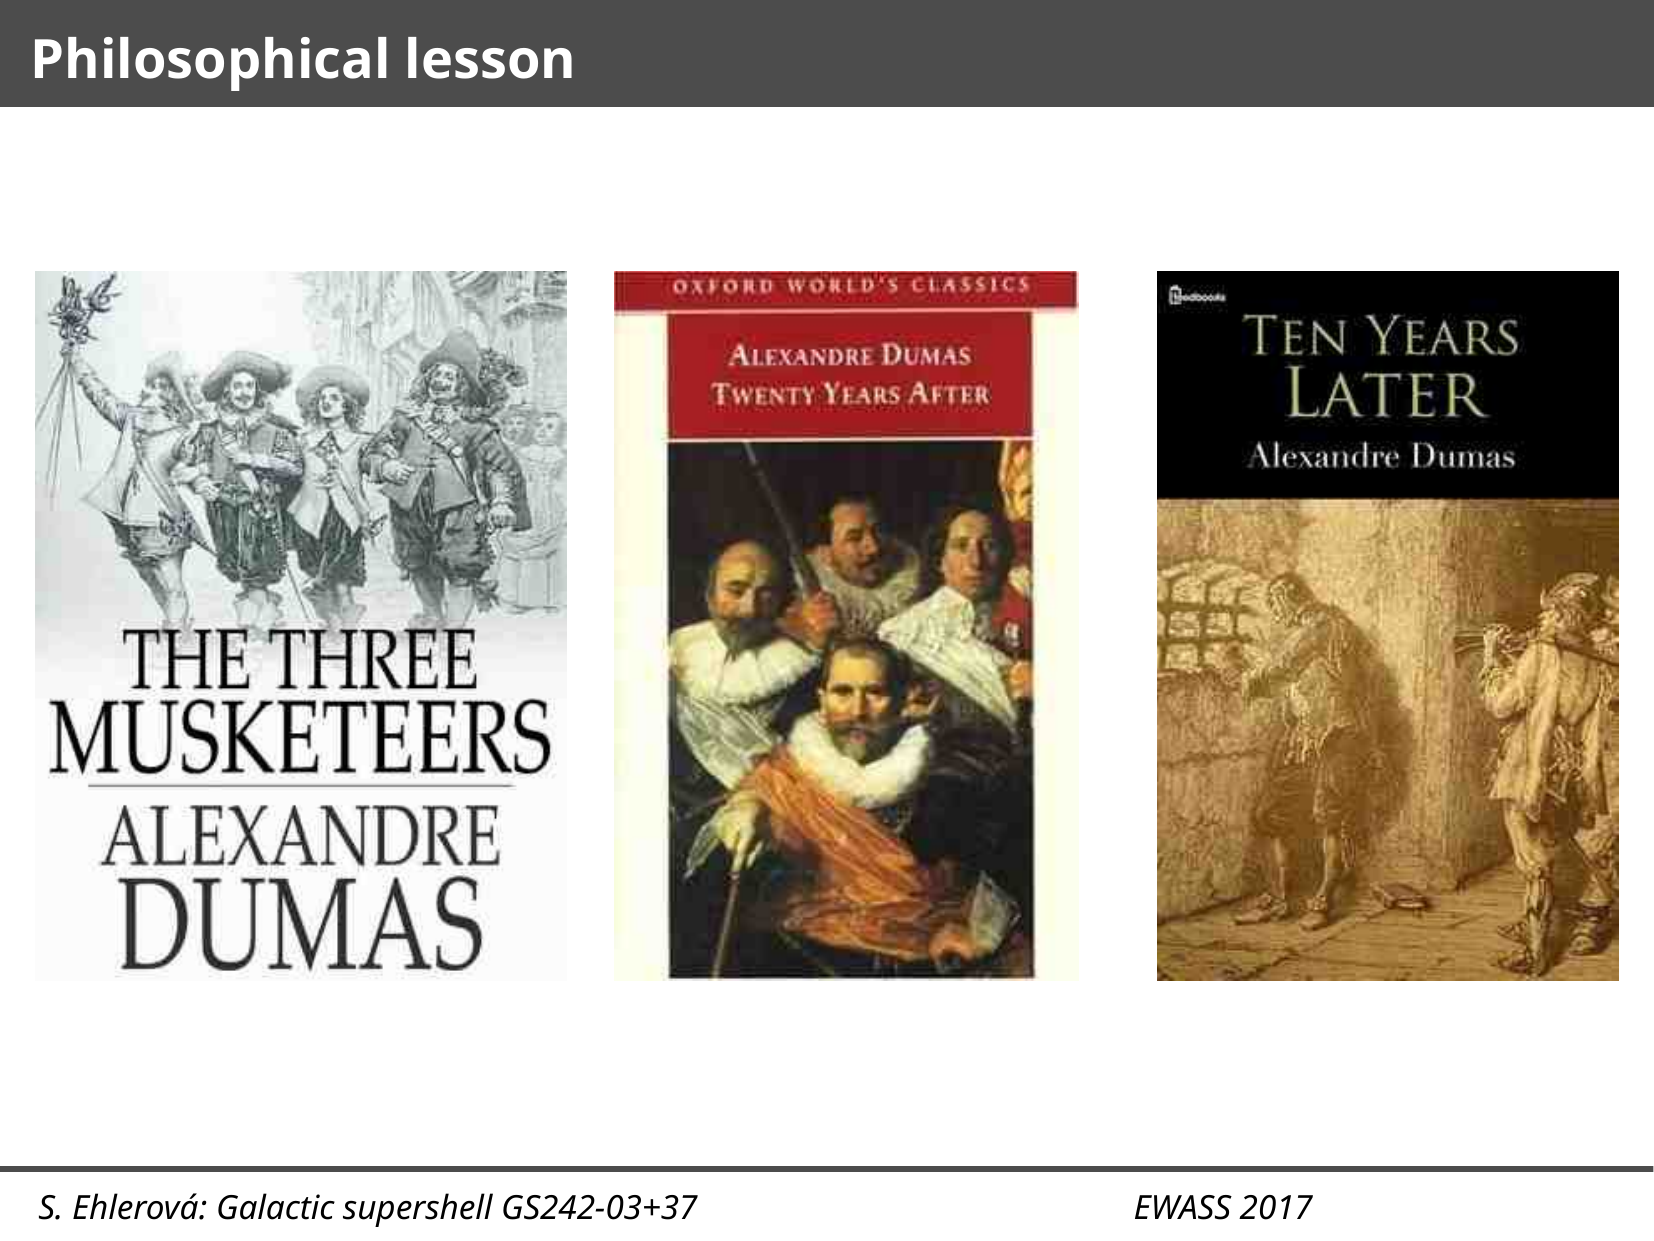

Philosophical lesson
S. Ehlerová: Galactic supershell GS242-03+37 EWASS 2017